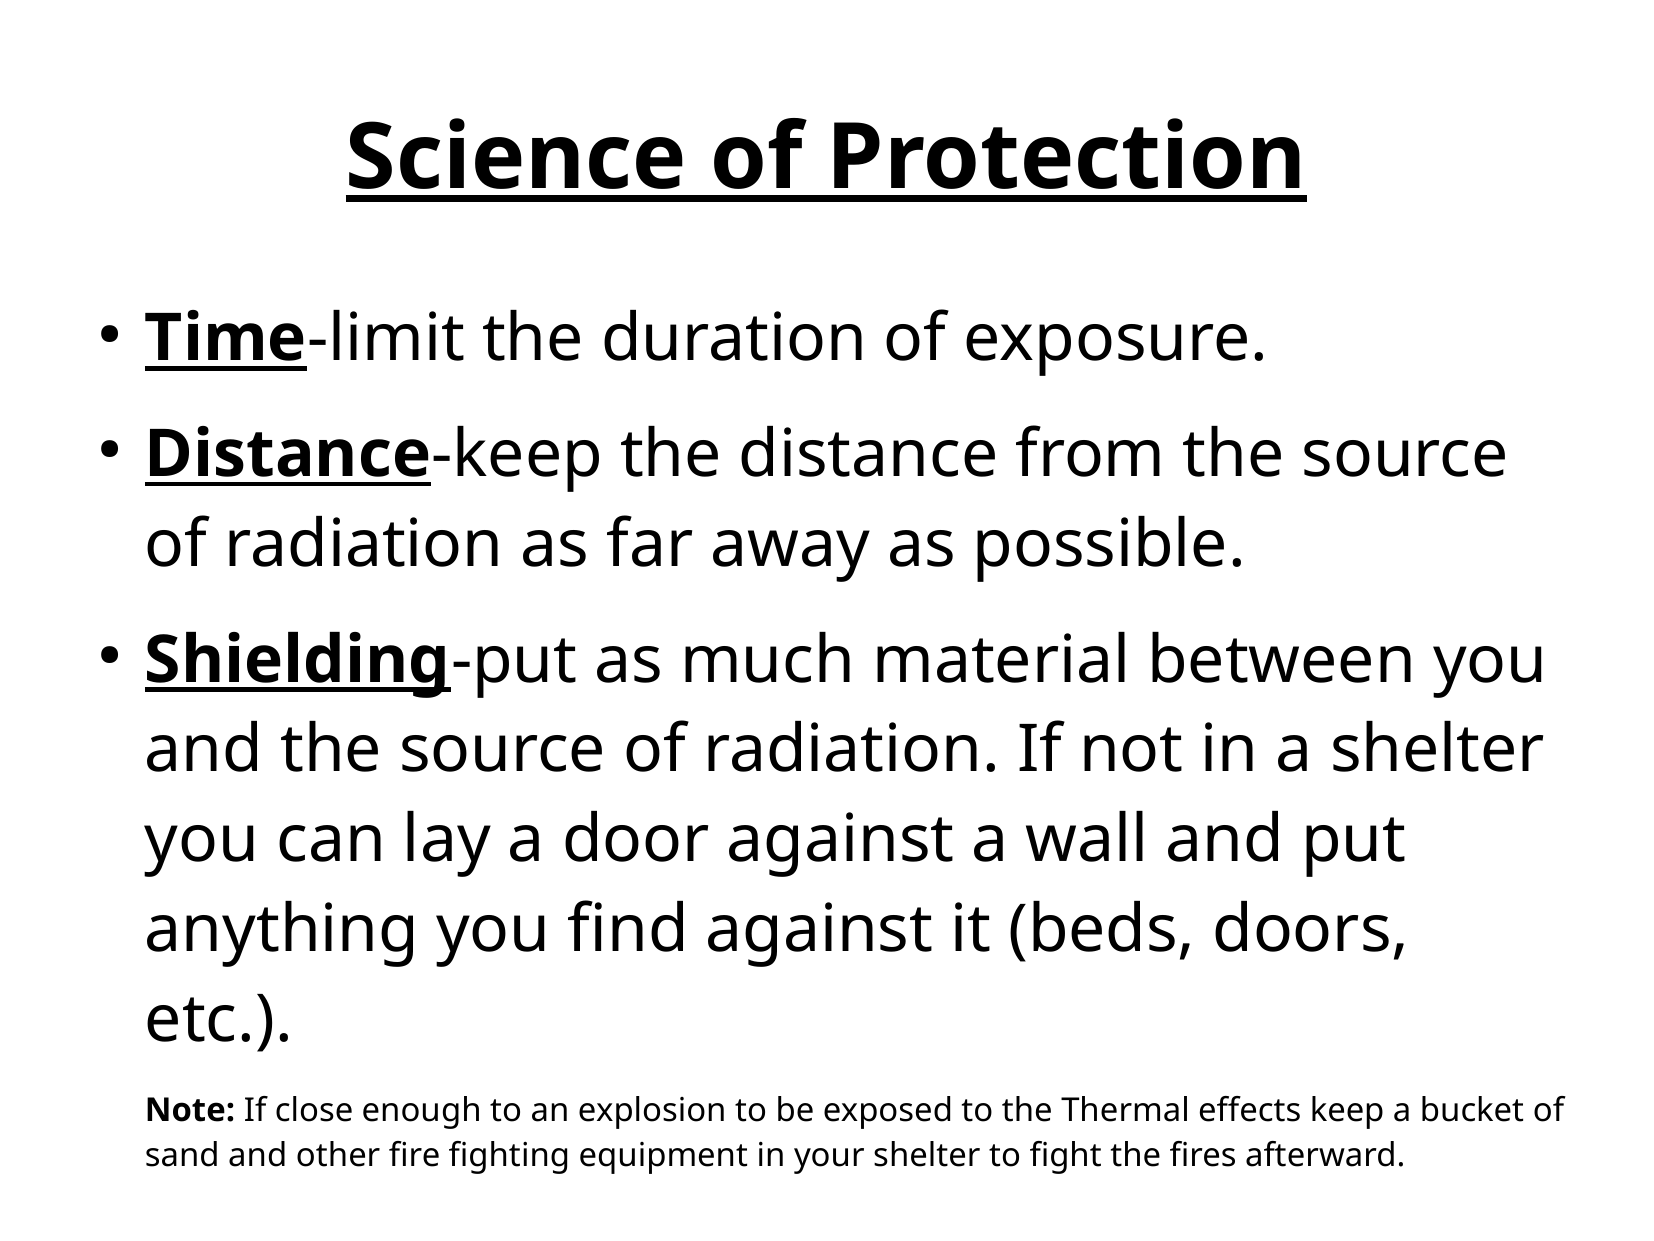

# Science of Protection
Time-limit the duration of exposure.
Distance-keep the distance from the source of radiation as far away as possible.
Shielding-put as much material between you and the source of radiation. If not in a shelter you can lay a door against a wall and put anything you find against it (beds, doors, etc.).
Note: If close enough to an explosion to be exposed to the Thermal effects keep a bucket of sand and other fire fighting equipment in your shelter to fight the fires afterward.